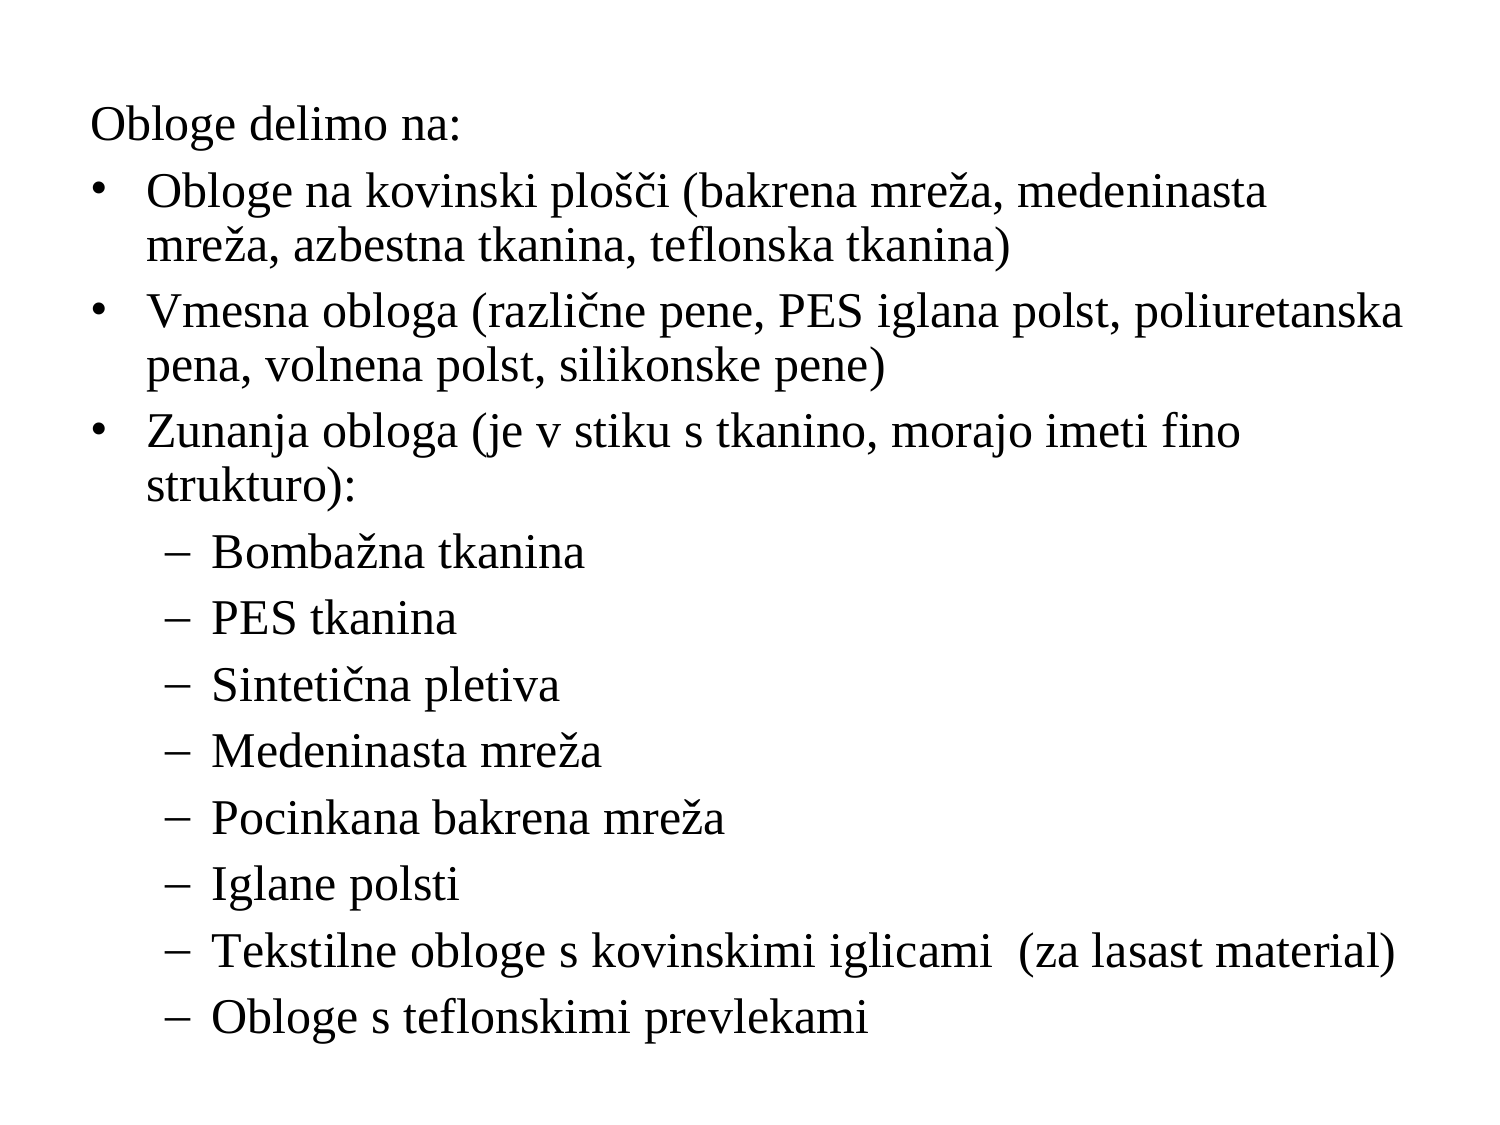

# Obloge delimo na:
Obloge na kovinski plošči (bakrena mreža, medeninasta mreža, azbestna tkanina, teflonska tkanina)
Vmesna obloga (različne pene, PES iglana polst, poliuretanska pena, volnena polst, silikonske pene)
Zunanja obloga (je v stiku s tkanino, morajo imeti fino strukturo):
Bombažna tkanina
PES tkanina
Sintetična pletiva
Medeninasta mreža
Pocinkana bakrena mreža
Iglane polsti
Tekstilne obloge s kovinskimi iglicami (za lasast material)
Obloge s teflonskimi prevlekami